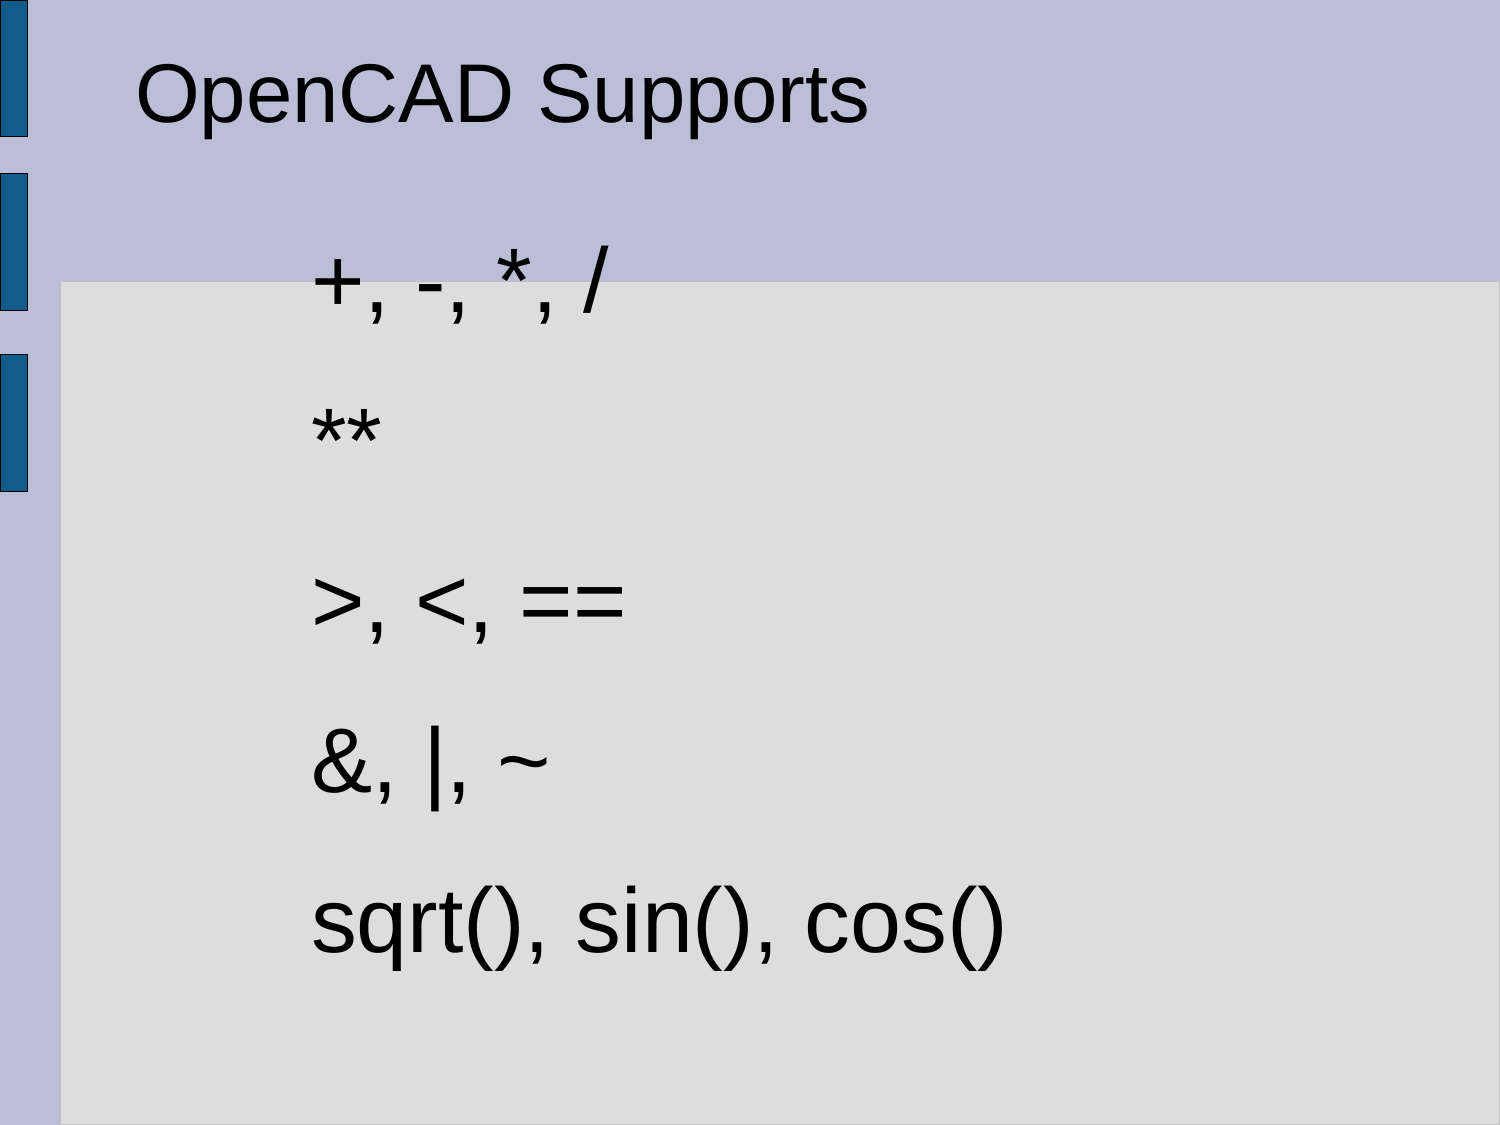

OpenCAD Supports
+, -, *, /
**
>, <, ==
&, |, ~
sqrt(), sin(), cos()